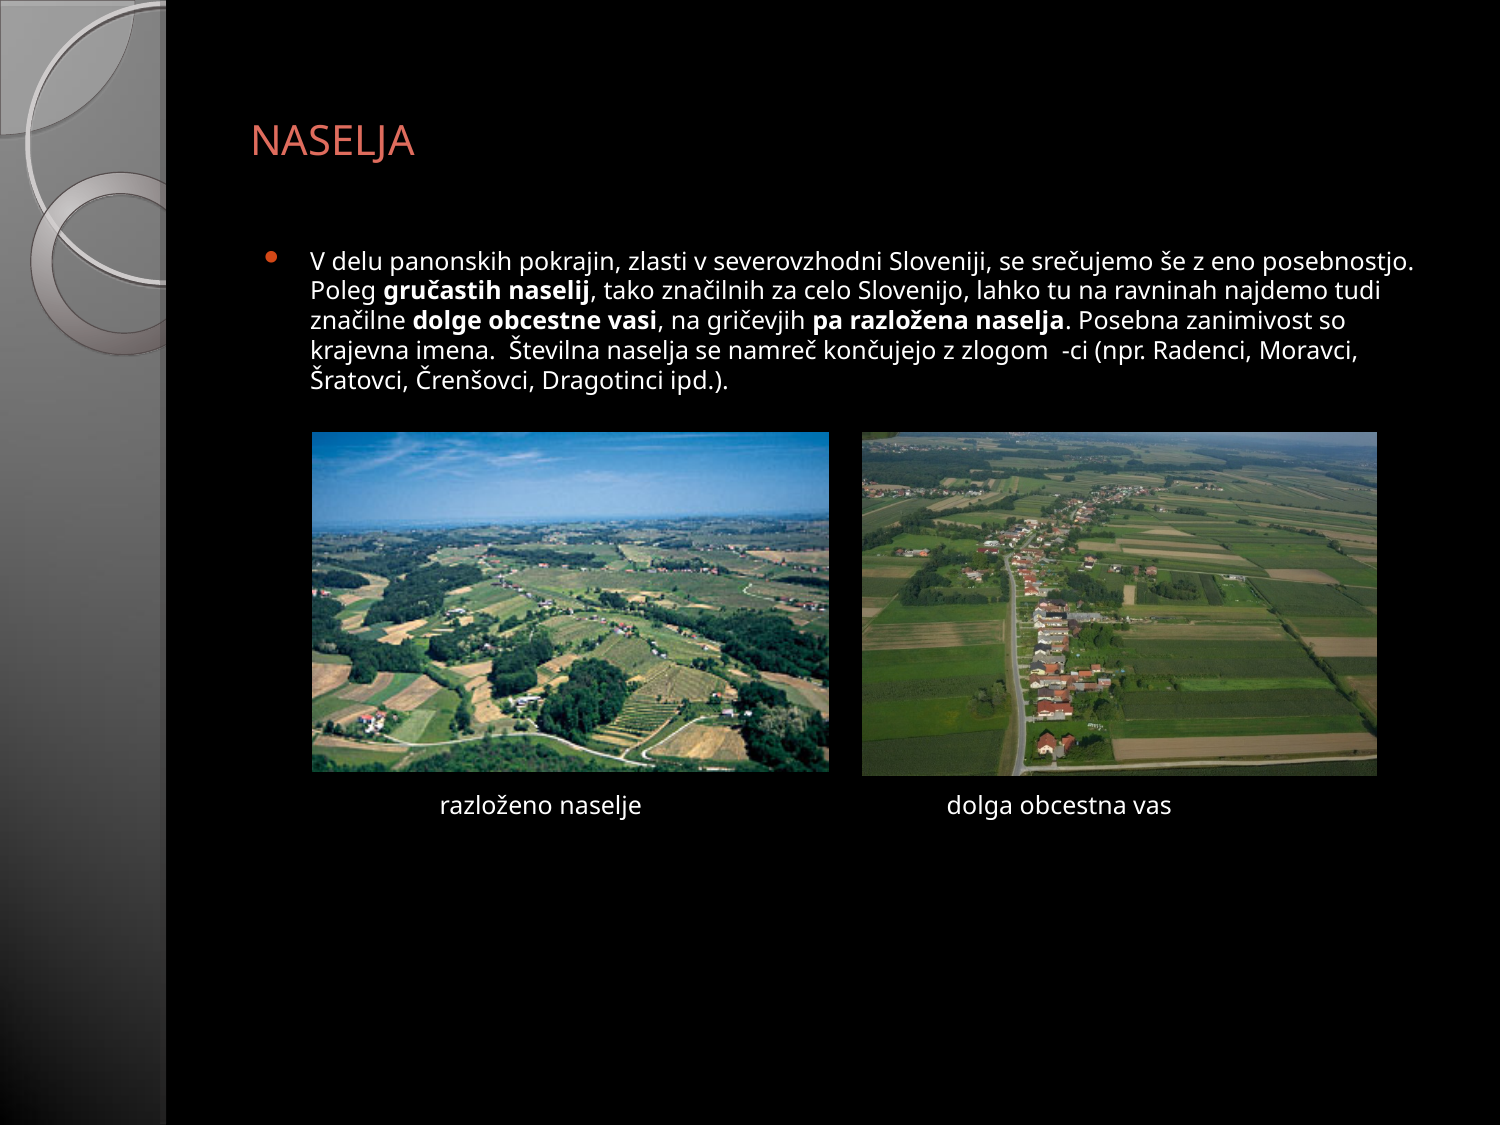

# NASELJA
V delu panonskih pokrajin, zlasti v severovzhodni Sloveniji, se srečujemo še z eno posebnostjo. Poleg gručastih naselij, tako značilnih za celo Slovenijo, lahko tu na ravninah najdemo tudi značilne dolge obcestne vasi, na gričevjih pa razložena naselja. Posebna zanimivost so krajevna imena. Številna naselja se namreč končujejo z zlogom -ci (npr. Radenci, Moravci, Šratovci, Črenšovci, Dragotinci ipd.).
 razloženo naselje dolga obcestna vas